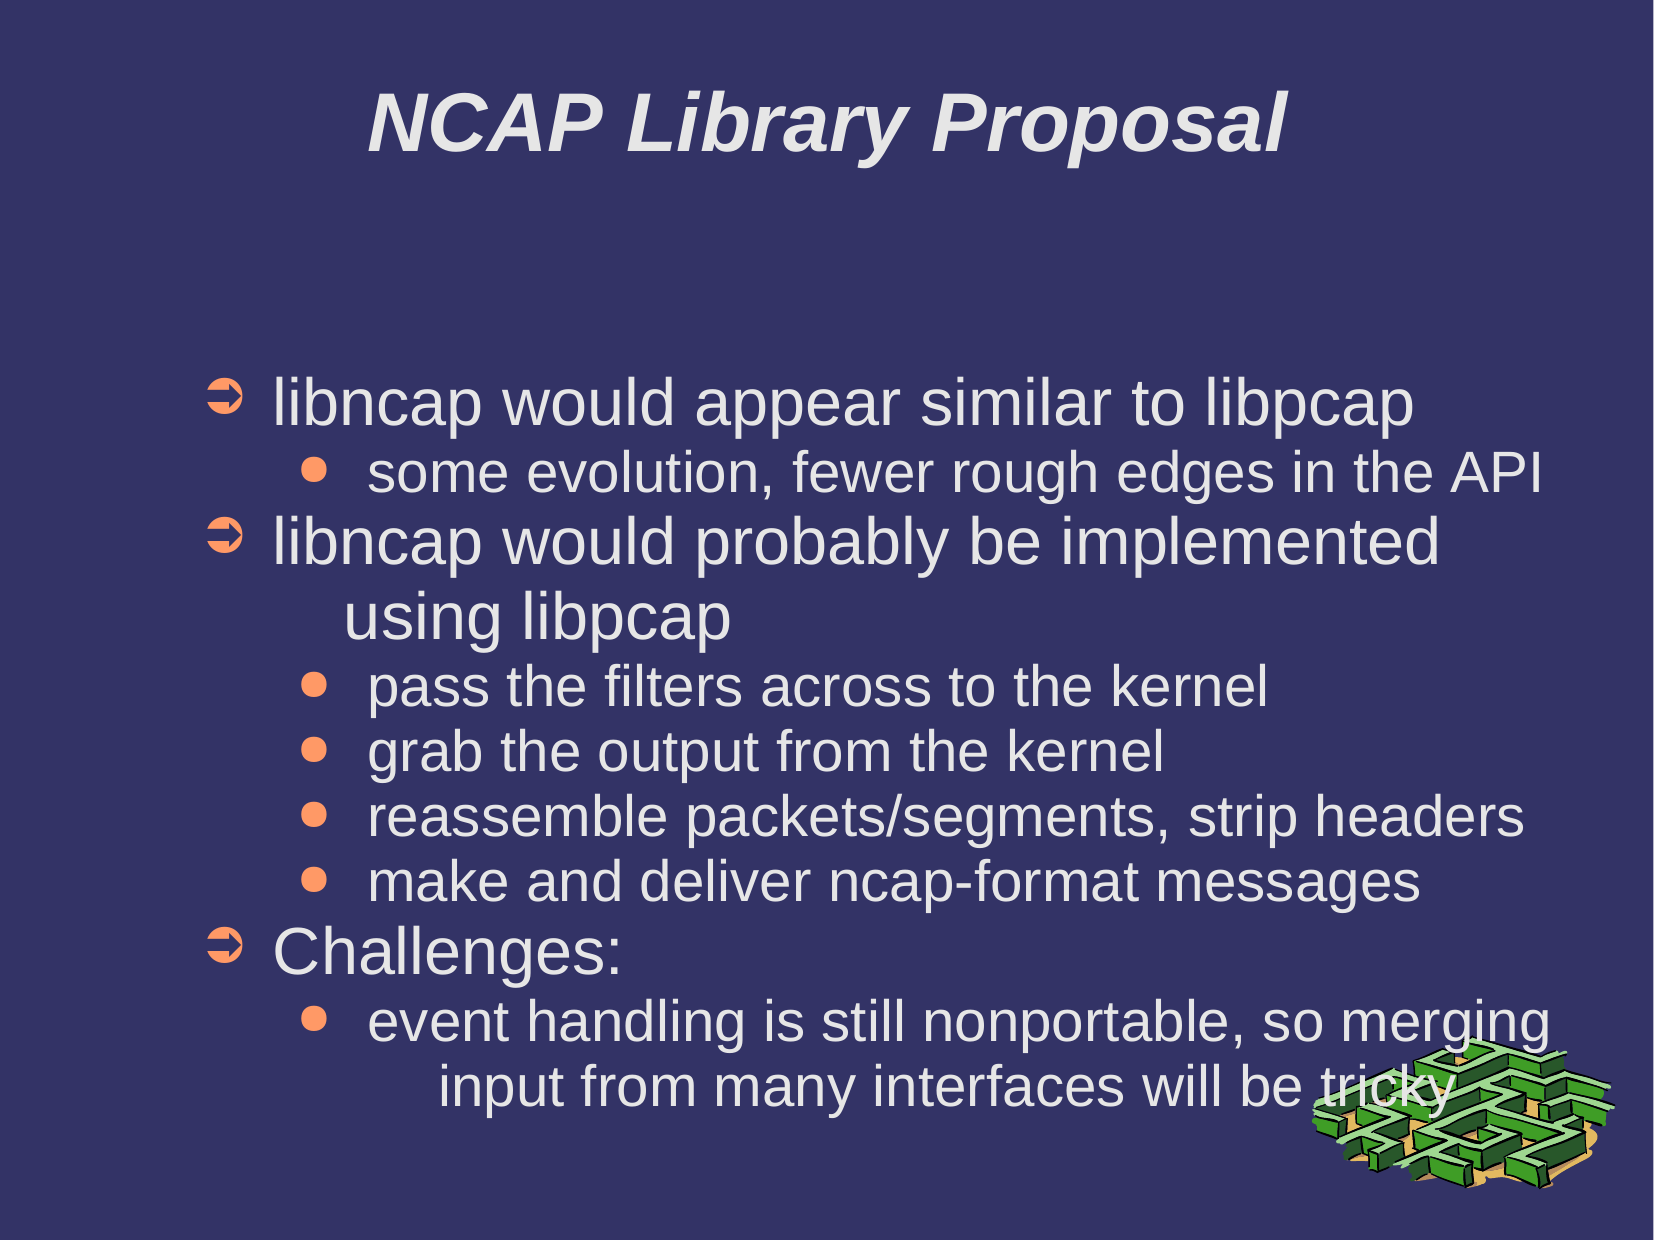

# NCAP Library Proposal
libncap would appear similar to libpcap
some evolution, fewer rough edges in the API
libncap would probably be implemented using libpcap
pass the filters across to the kernel
grab the output from the kernel
reassemble packets/segments, strip headers
make and deliver ncap-format messages
Challenges:
event handling is still nonportable, so merging input from many interfaces will be tricky